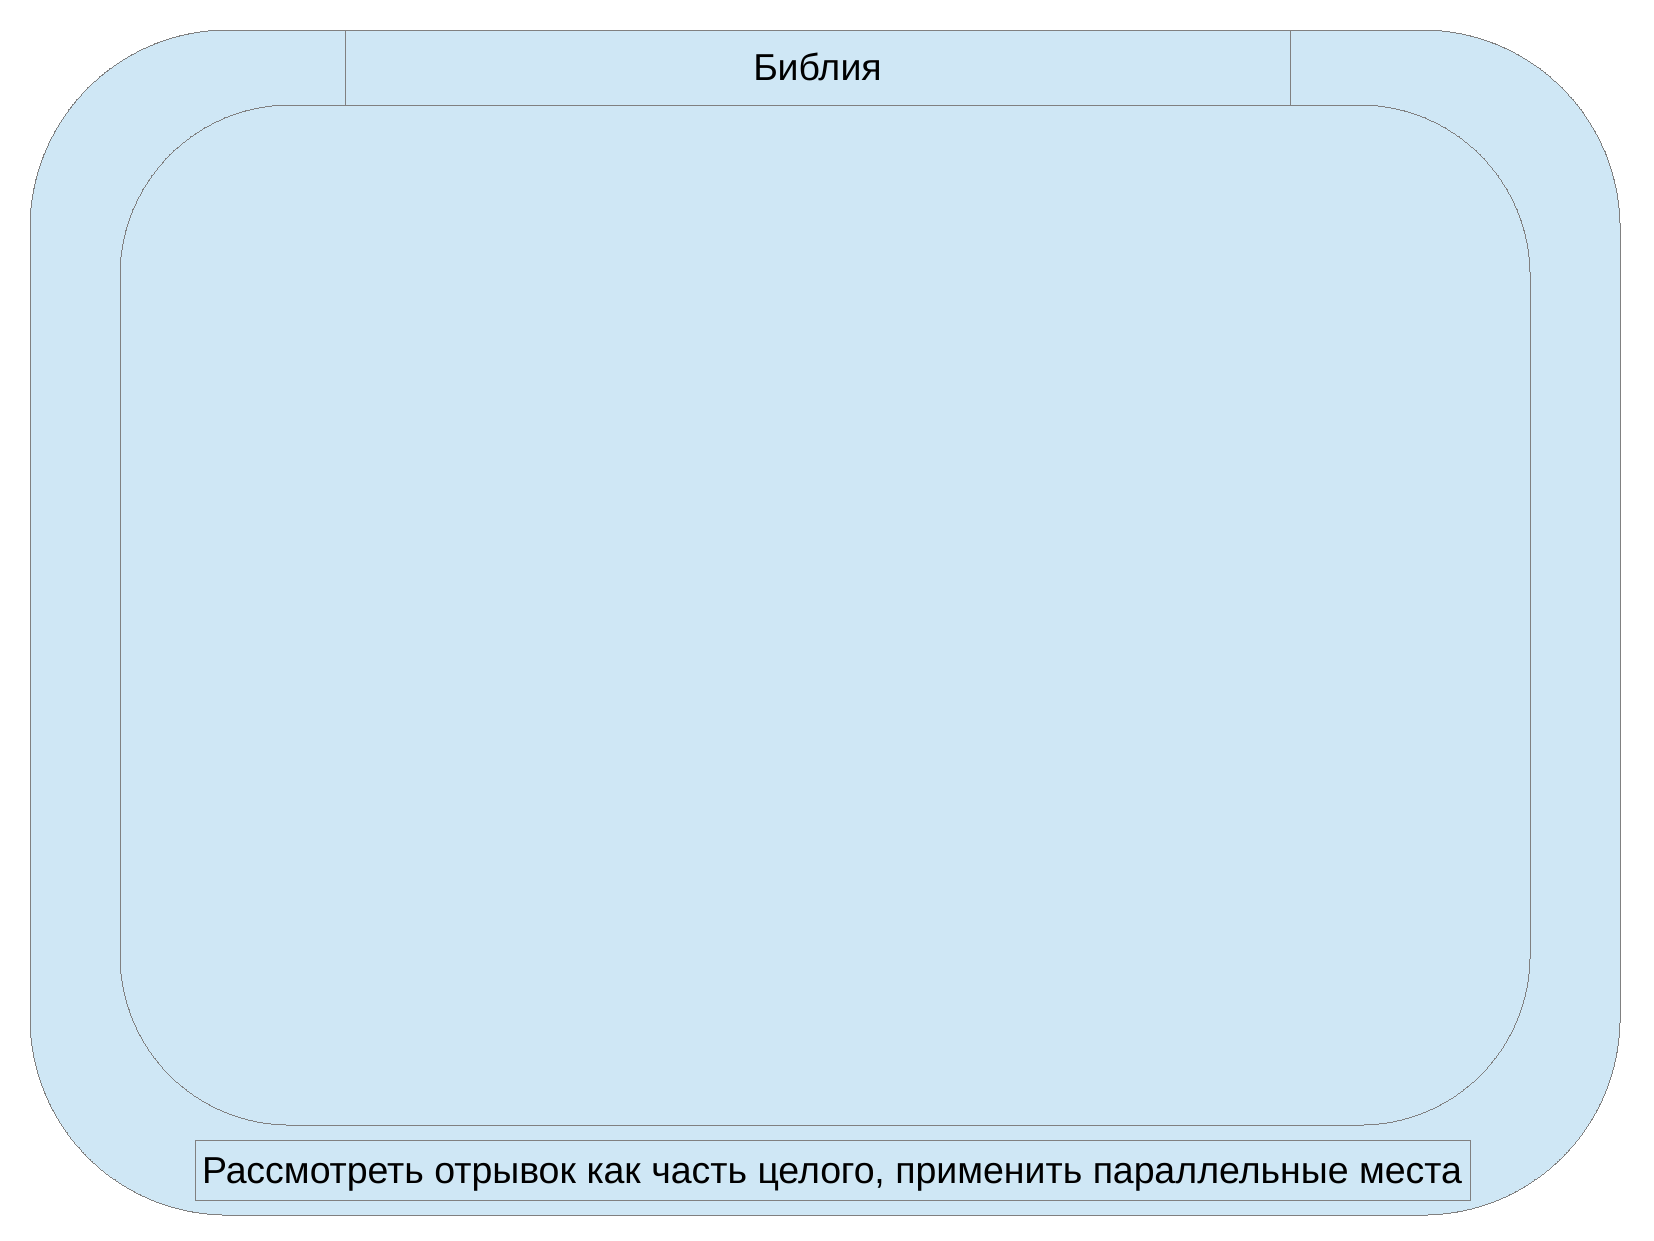

Библия
#
Рассмотреть отрывок как часть целого, применить параллельные места